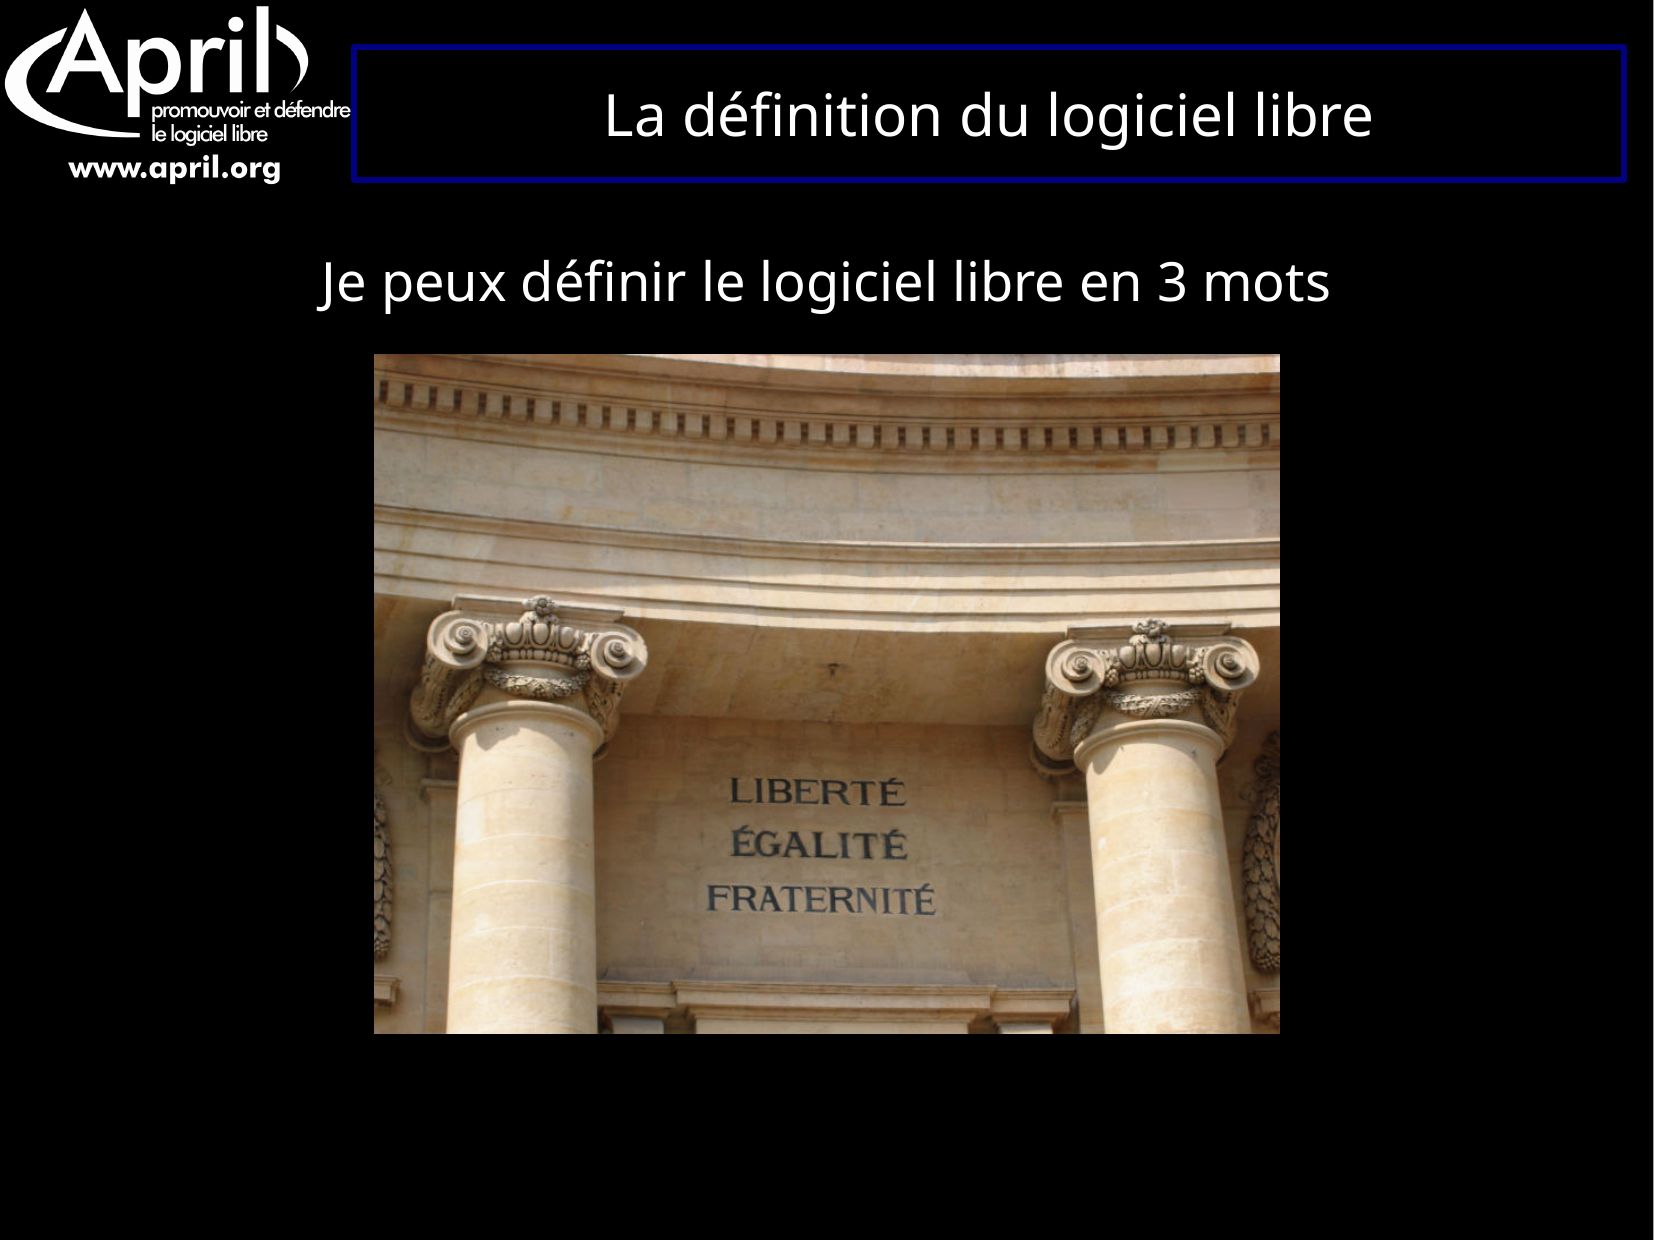

# La définition du logiciel libre
Je peux définir le logiciel libre en 3 mots